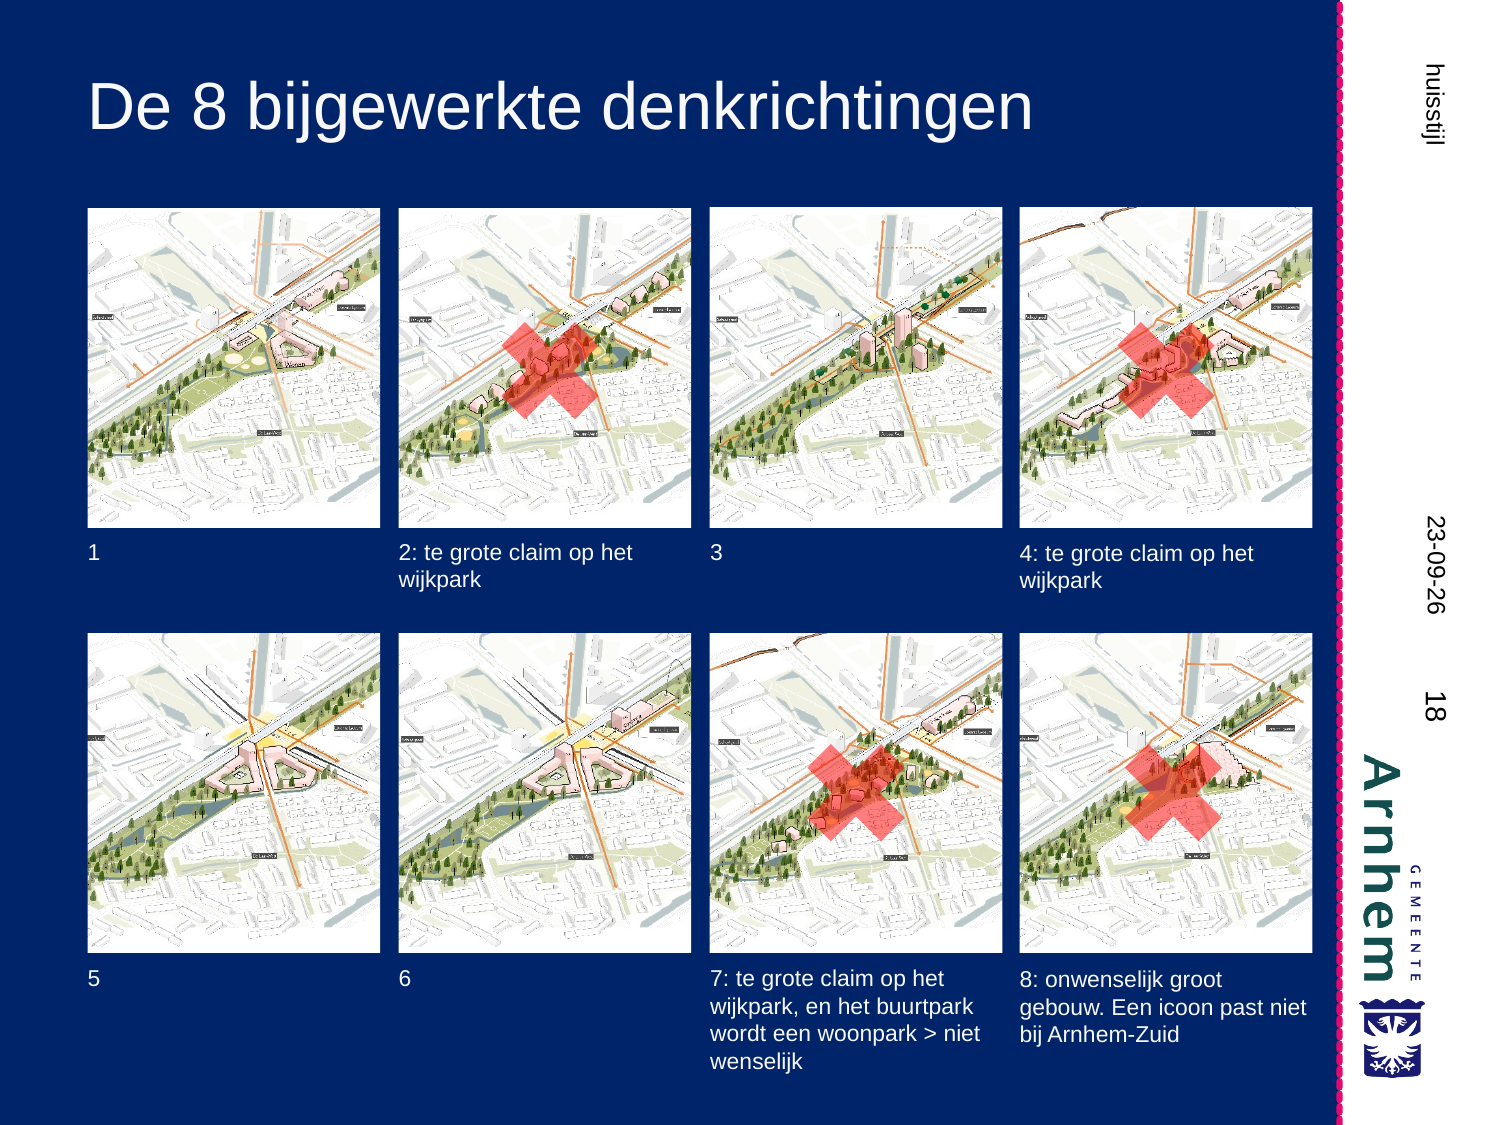

# De 8 bijgewerkte denkrichtingen
huisstijl
1
2: te grote claim op het wijkpark
3
4: te grote claim op het wijkpark
5
6
7: te grote claim op het wijkpark, en het buurtpark wordt een woonpark > niet wenselijk
8: onwenselijk groot gebouw. Een icoon past niet bij Arnhem-Zuid